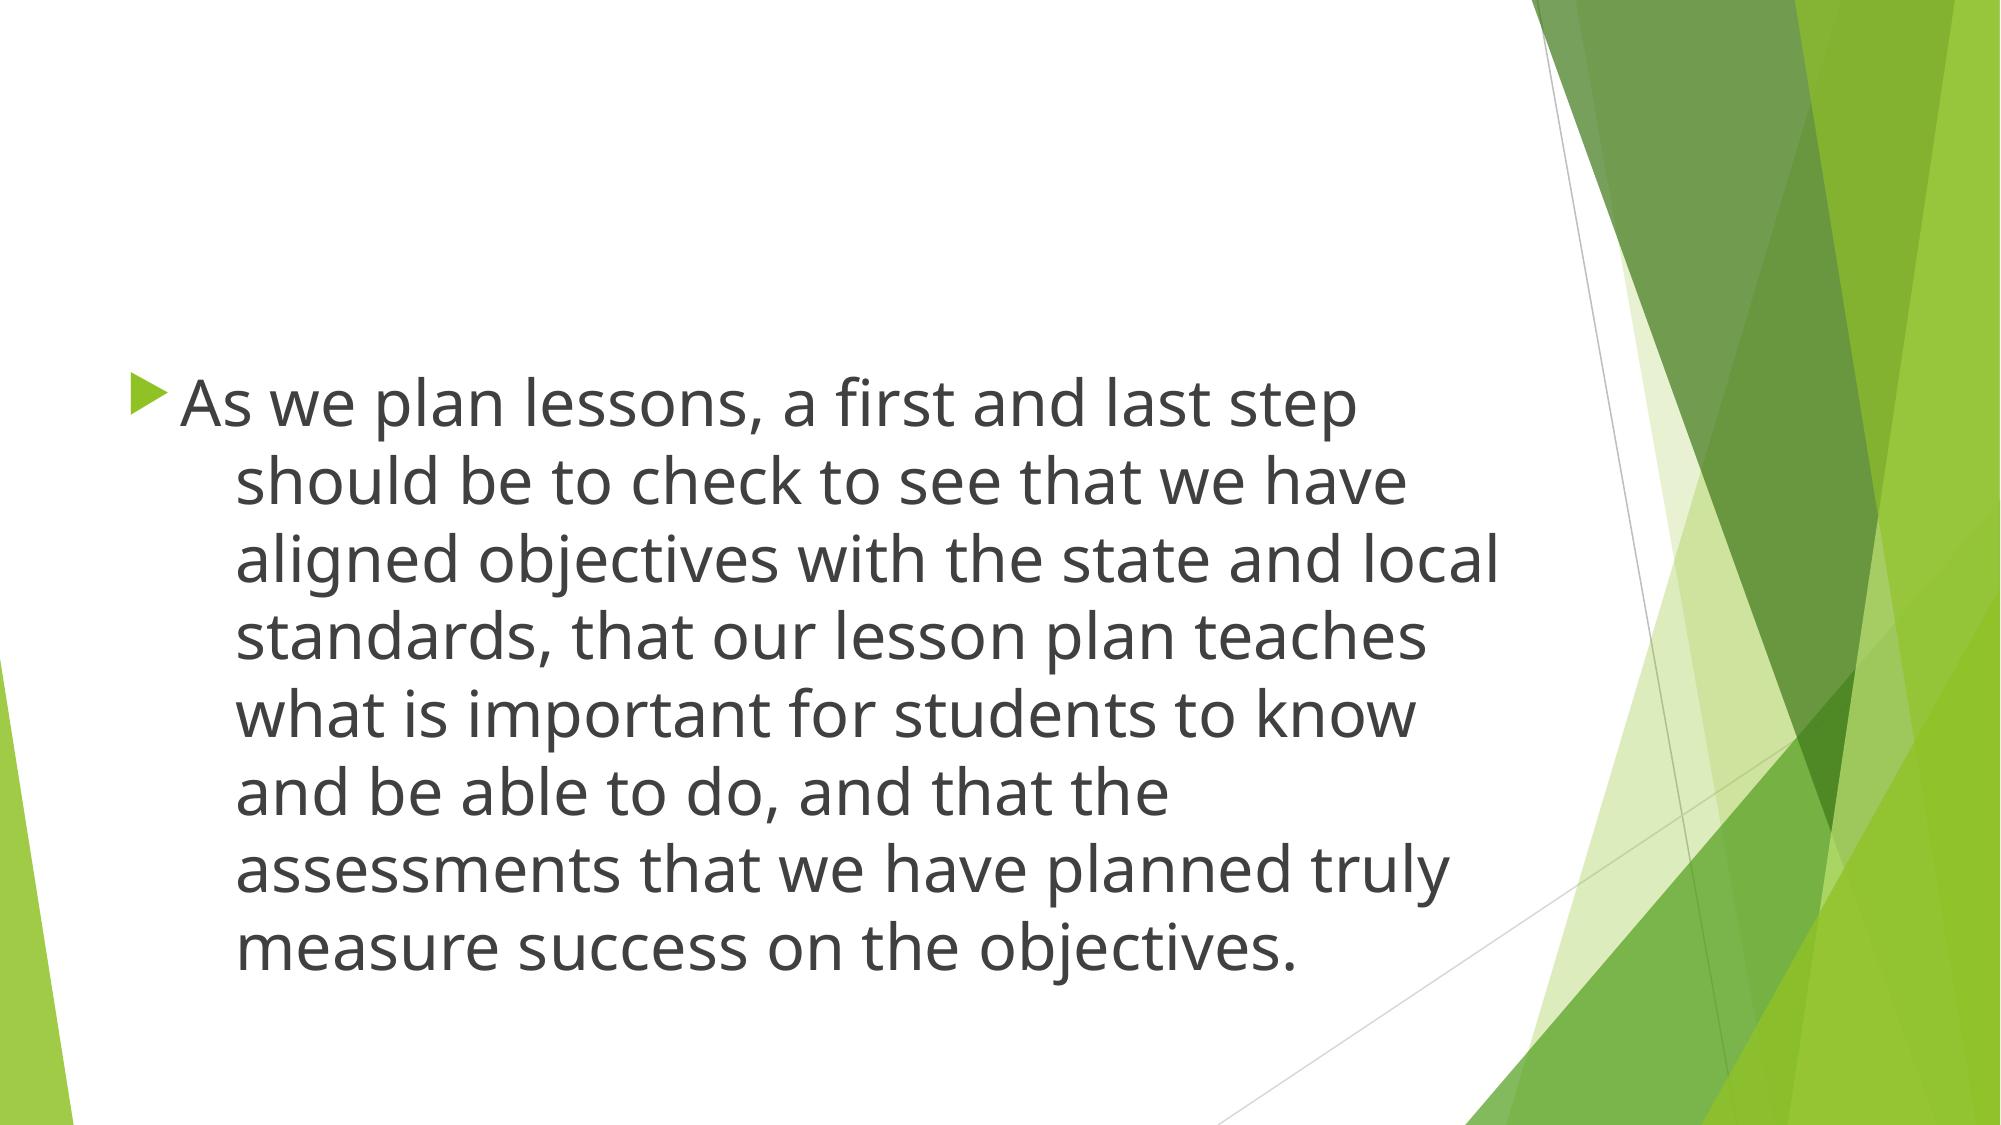

#
As we plan lessons, a first and last step should be to check to see that we have aligned objectives with the state and local standards, that our lesson plan teaches what is important for students to know and be able to do, and that the assessments that we have planned truly measure success on the objectives.